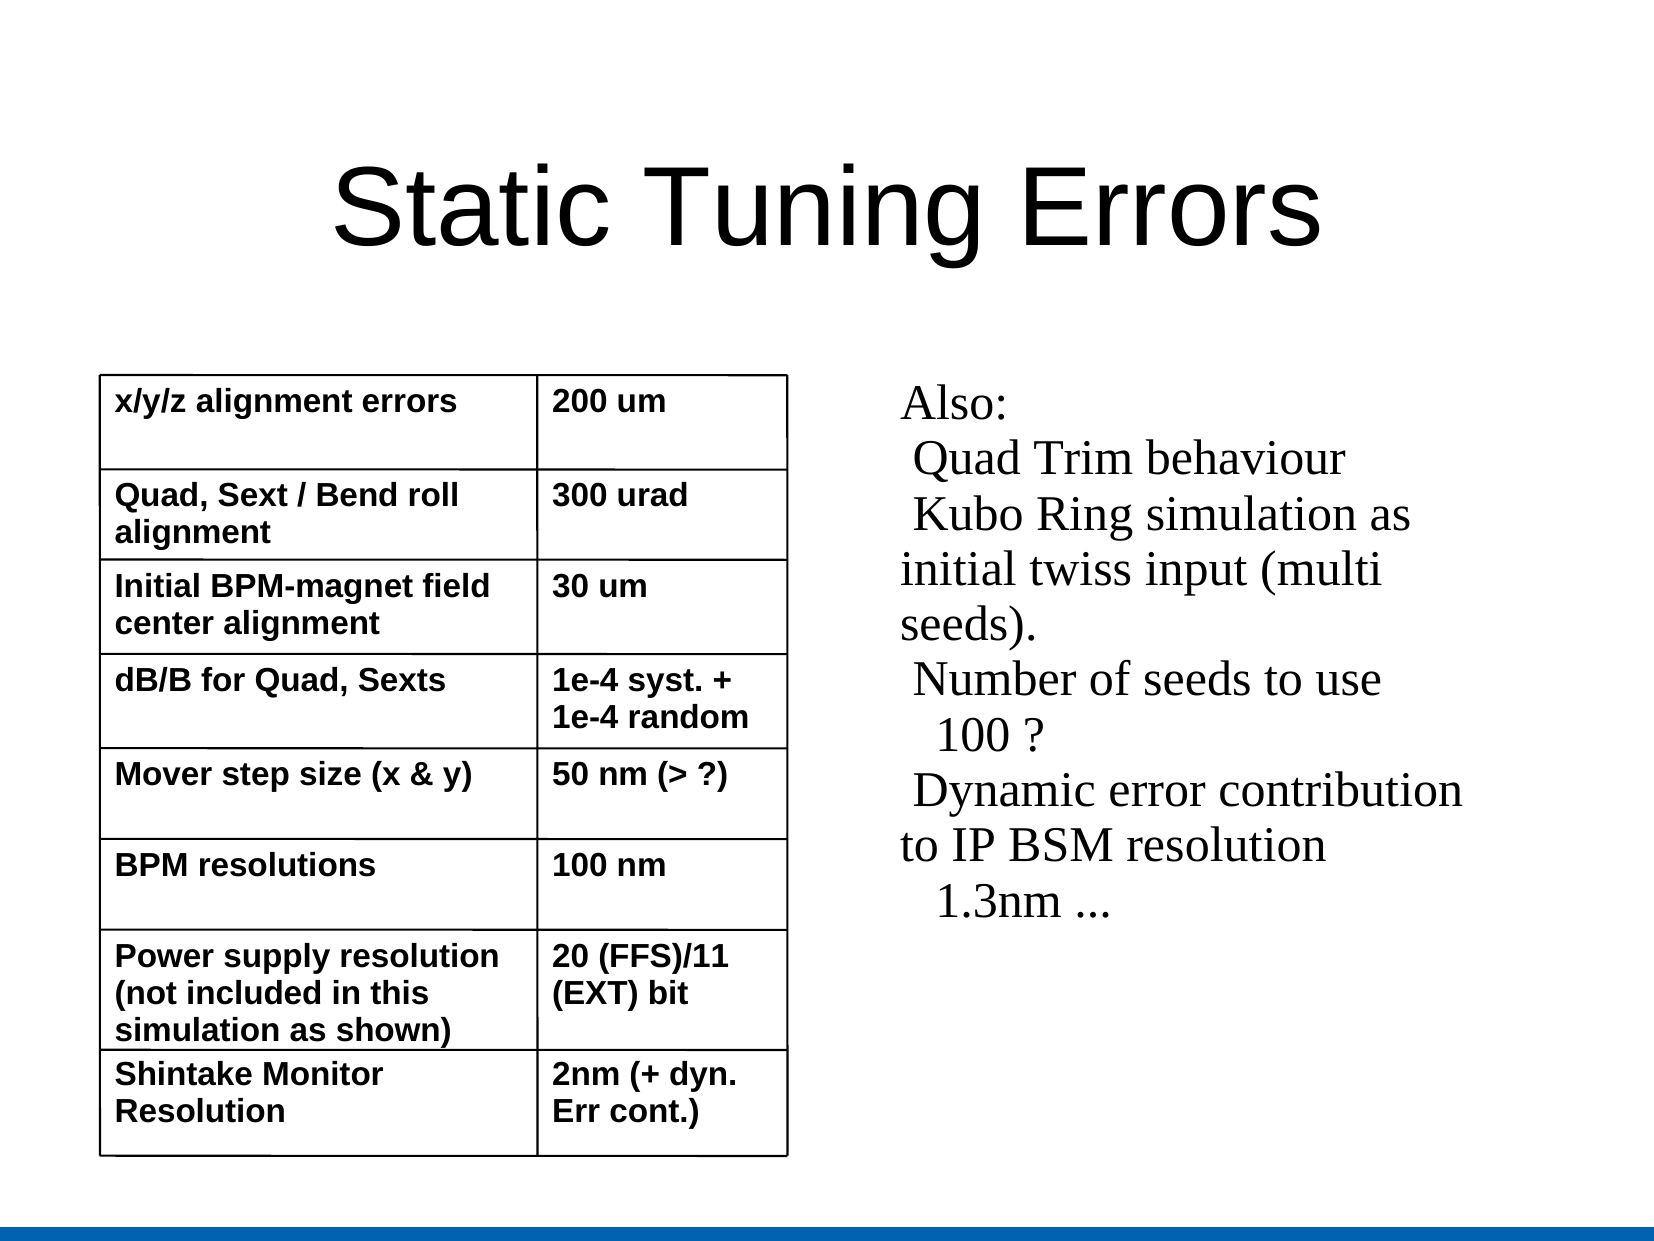

# Static Tuning Errors
x/y/z alignment errors
200 um
Quad, Sext / Bend roll alignment
300 urad
Initial BPM-magnet field center alignment
30 um
dB/B for Quad, Sexts
1e-4 syst. + 1e-4 random
Mover step size (x & y)‏
50 nm (> ?)
BPM resolutions
100 nm
Power supply resolution (not included in this simulation as shown)
20 (FFS)/11 (EXT) bit
Shintake Monitor Resolution
2nm (+ dyn. Err cont.)
Also:
 Quad Trim behaviour
 Kubo Ring simulation as initial twiss input (multi seeds).
 Number of seeds to use
100 ?
 Dynamic error contribution to IP BSM resolution
1.3nm ...